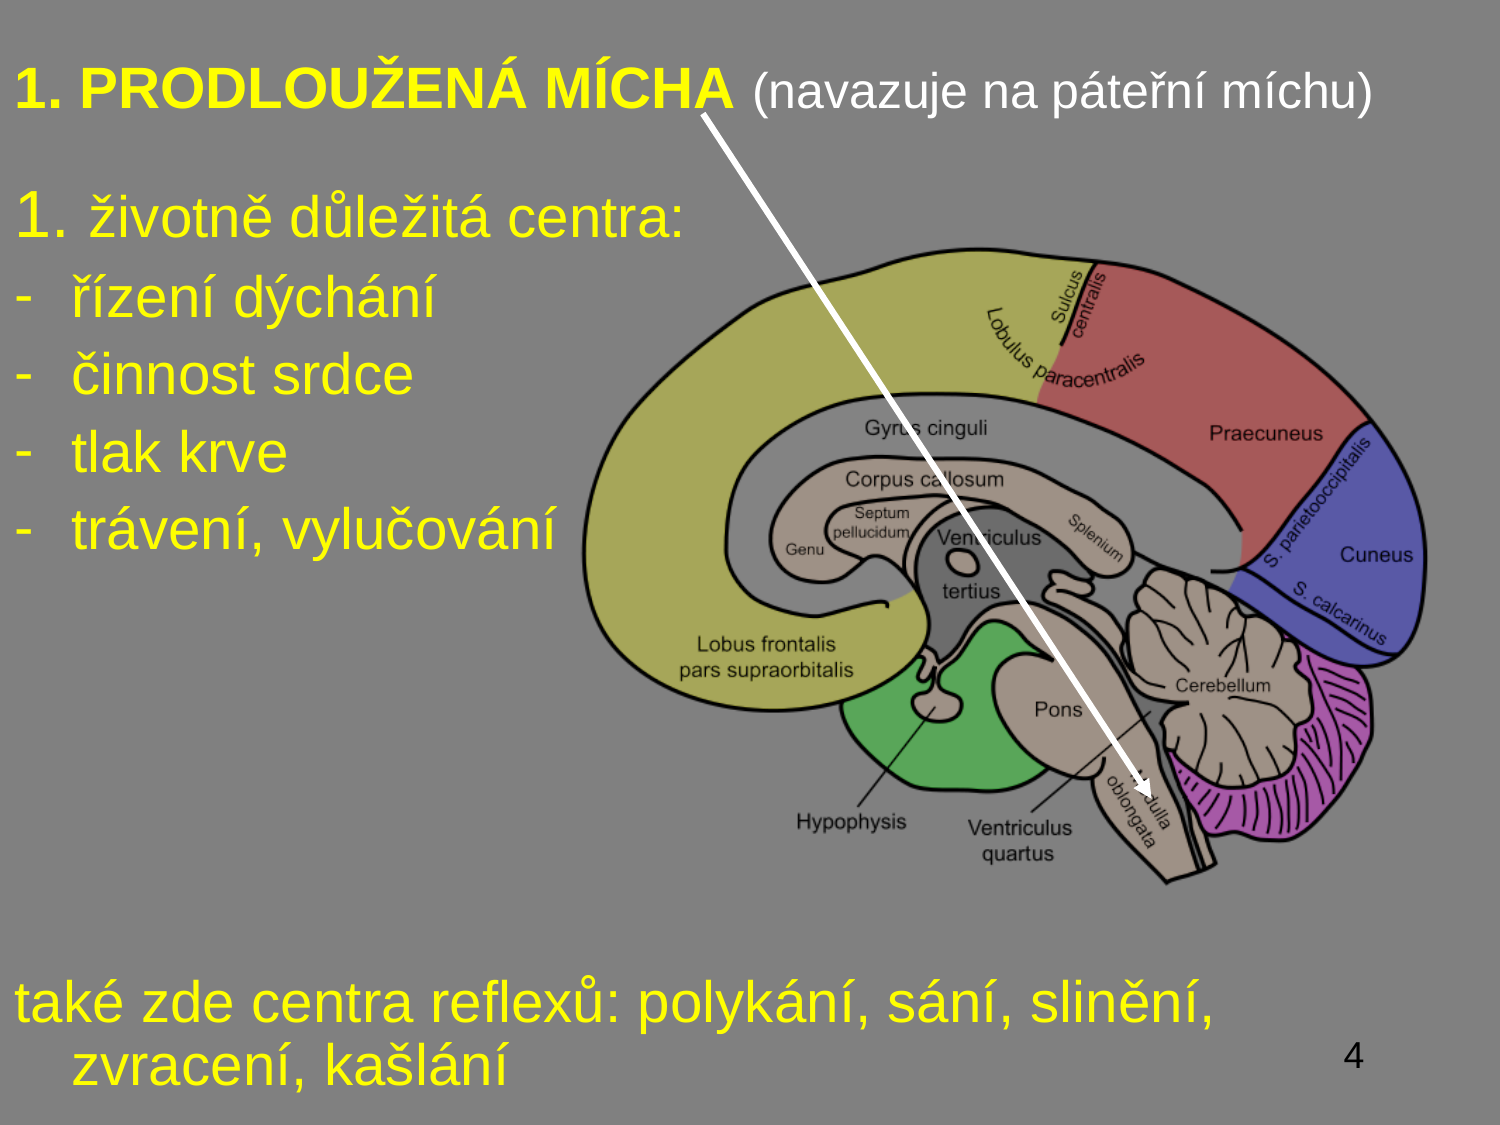

1. PRODLOUŽENÁ MÍCHA (navazuje na páteřní míchu)
1. životně důležitá centra:
řízení dýchání
činnost srdce
tlak krve
trávení, vylučování
také zde centra reflexů: polykání, sání, slinění, zvracení, kašlání
4